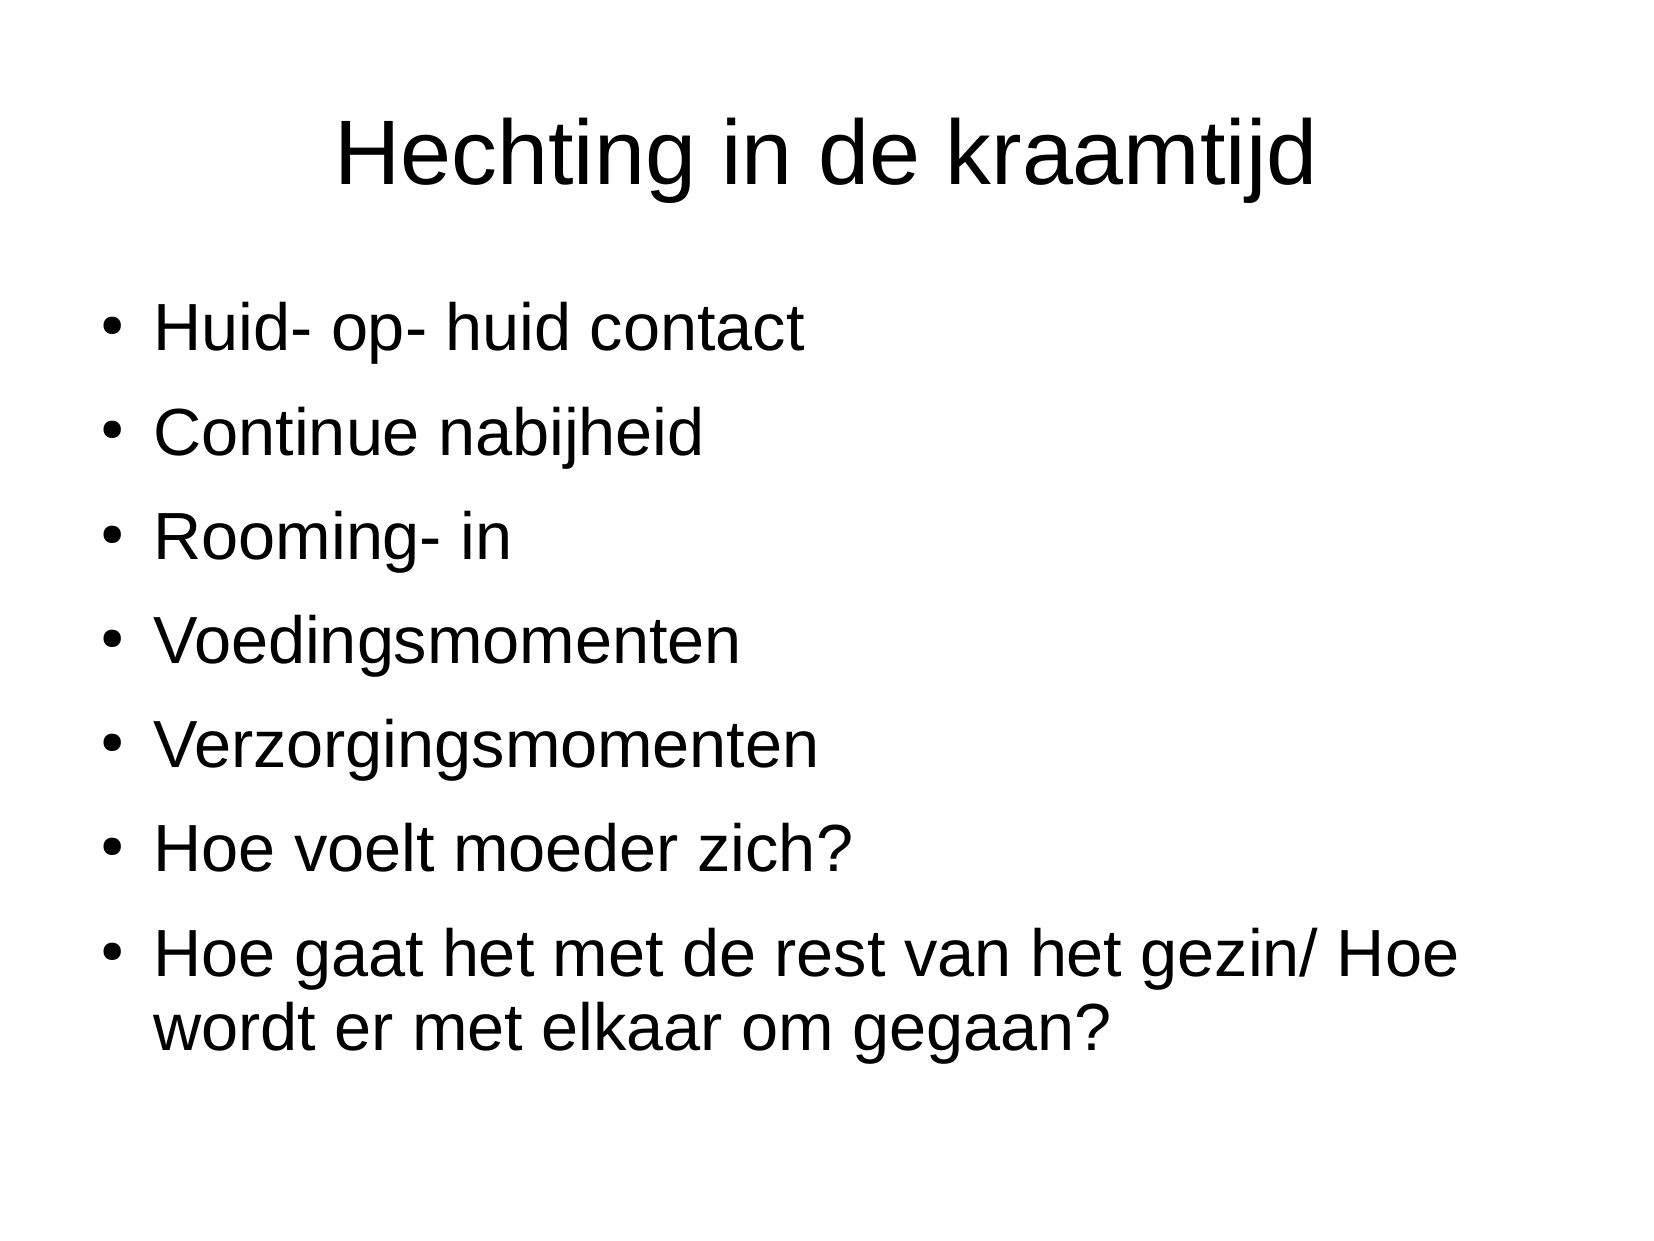

# Hechting in de kraamtijd
Huid- op- huid contact
Continue nabijheid
Rooming- in
Voedingsmomenten
Verzorgingsmomenten
Hoe voelt moeder zich?
Hoe gaat het met de rest van het gezin/ Hoe wordt er met elkaar om gegaan?